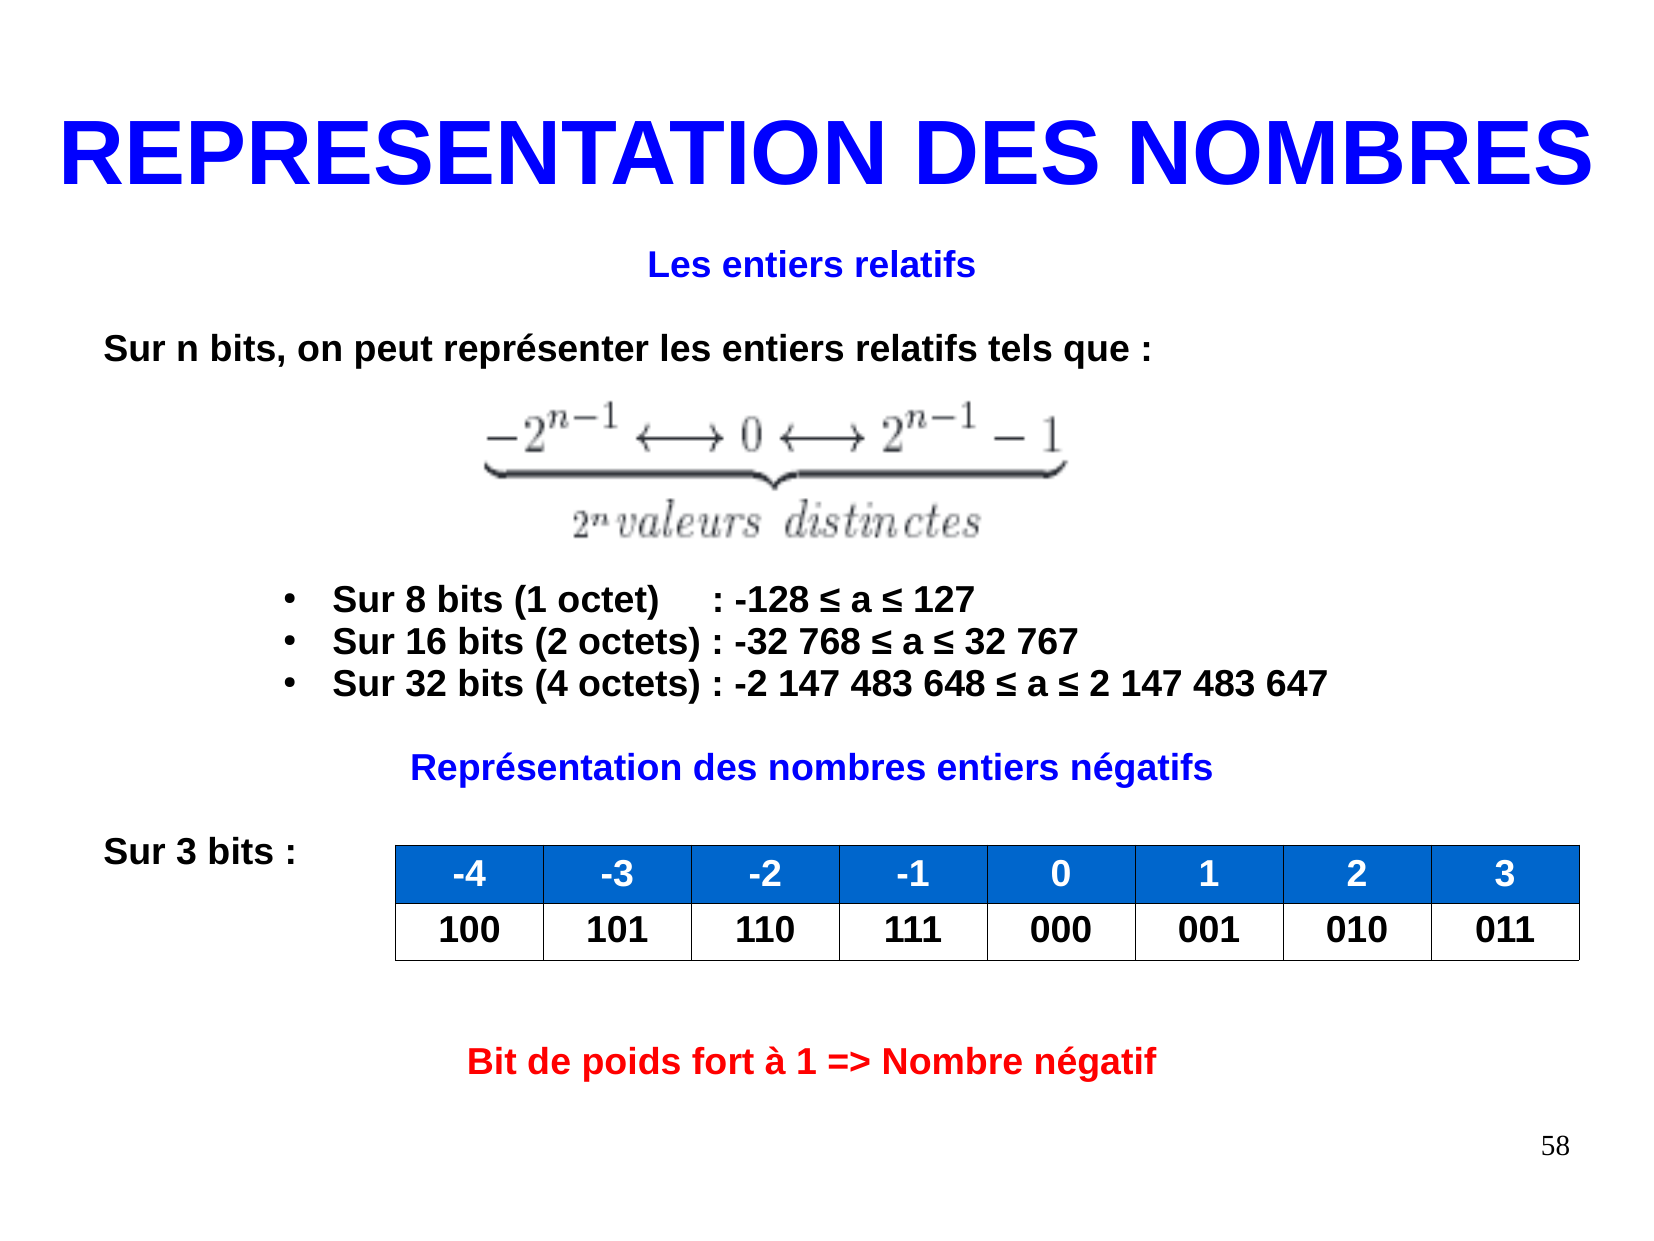

# REPRESENTATION DES NOMBRES
Les entiers relatifs
Sur n bits, on peut représenter les entiers relatifs tels que :
Sur 8 bits (1 octet)  : -128 ≤ a ≤ 127
Sur 16 bits (2 octets) : -32 768 ≤ a ≤ 32 767
Sur 32 bits (4 octets) : -2 147 483 648 ≤ a ≤ 2 147 483 647
Représentation des nombres entiers négatifs
Sur 3 bits :
Bit de poids fort à 1 => Nombre négatif
| -4 | -3 | -2 | -1 | 0 | 1 | 2 | 3 |
| --- | --- | --- | --- | --- | --- | --- | --- |
| 100 | 101 | 110 | 111 | 000 | 001 | 010 | 011 |
58